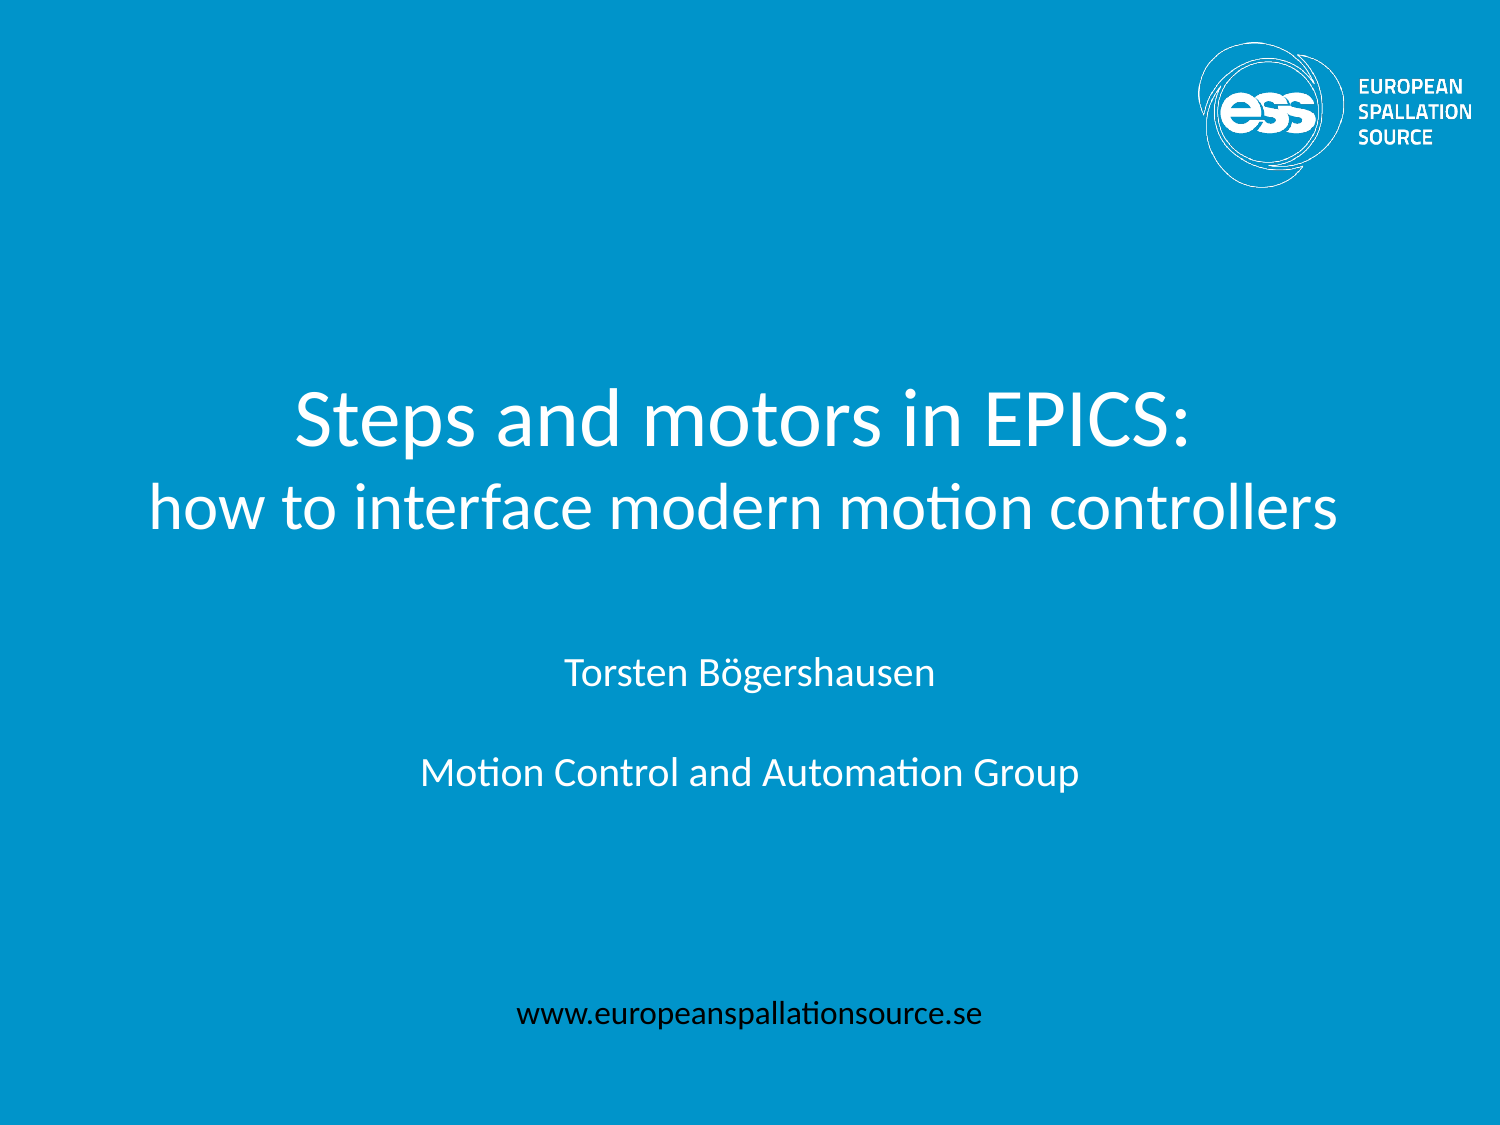

# Steps and motors in EPICS: how to interface modern motion controllers
Torsten Bögershausen
Motion Control and Automation Group
www.europeanspallationsource.se